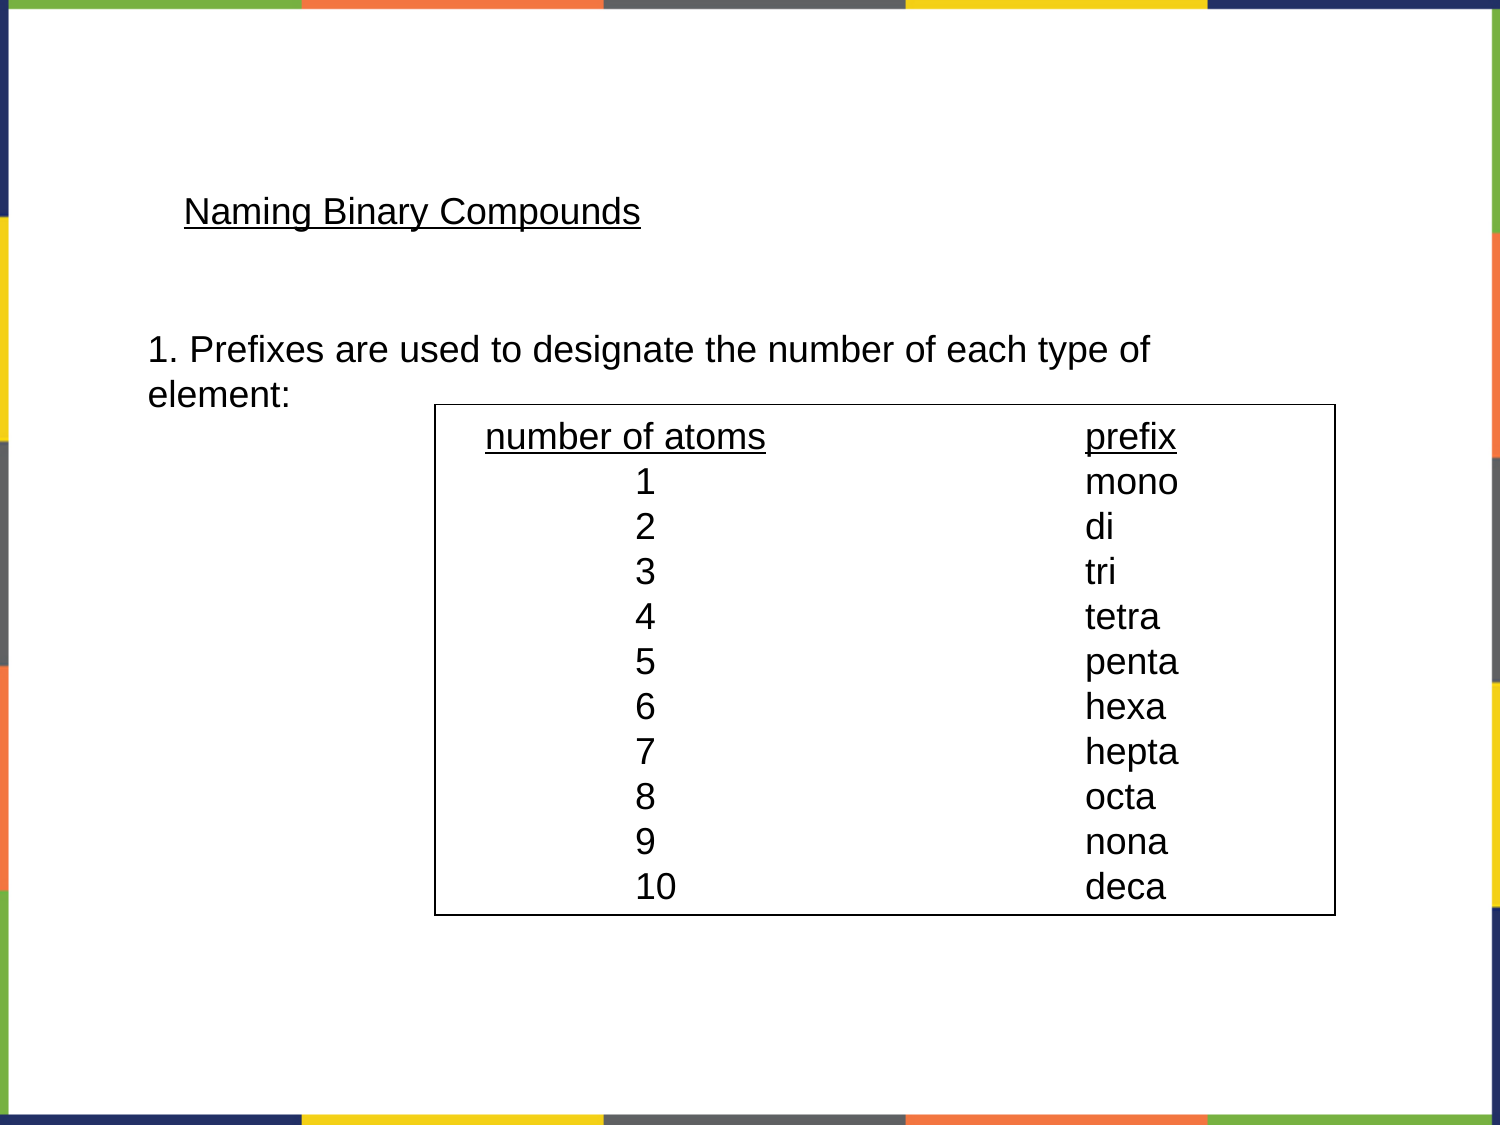

Naming Binary Compounds
1. Prefixes are used to designate the number of each type of element:
number of atoms			prefix
	1			mono
	2			di
	3			tri
	4			tetra
	5			penta
	6			hexa
	7			hepta
	8			octa
	9			nona
	10			deca